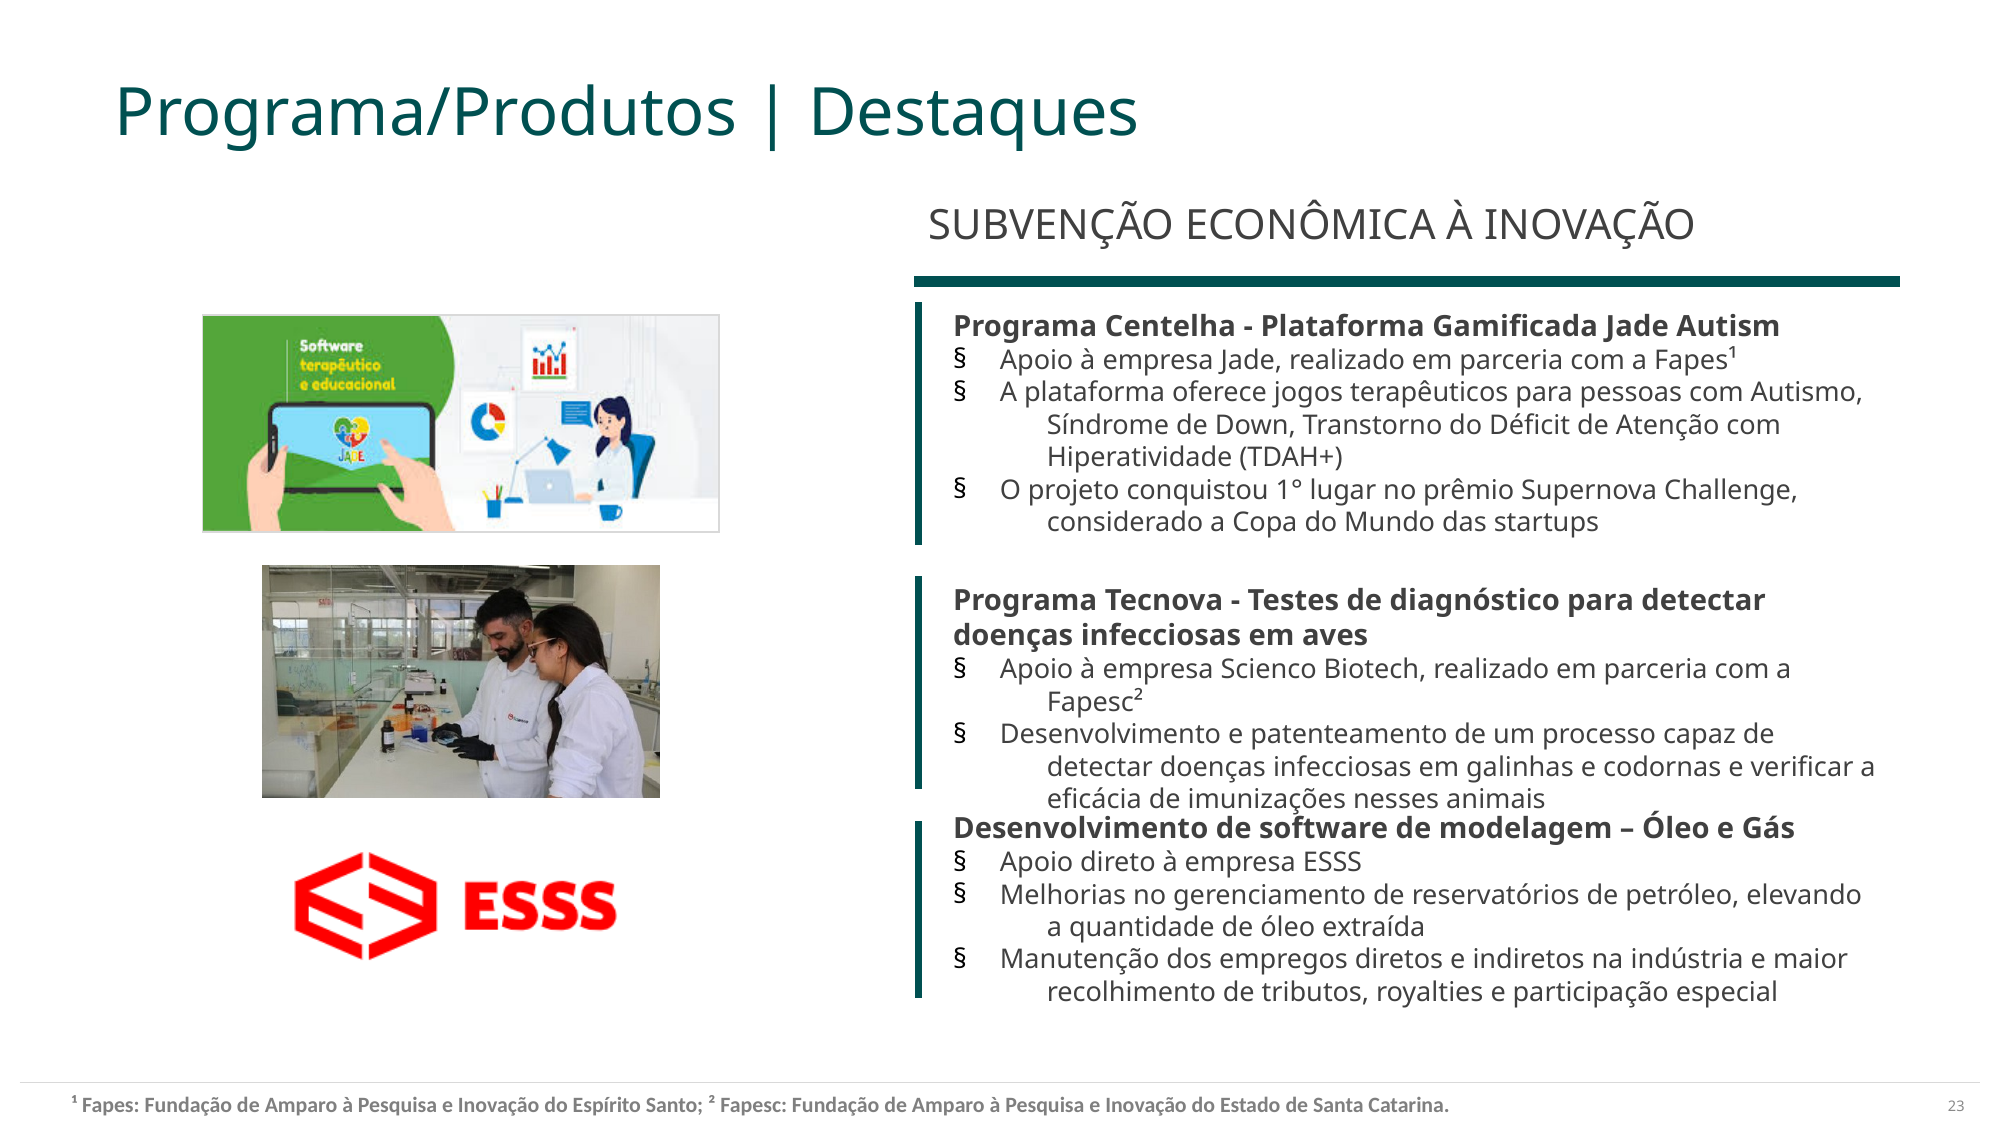

# Programa/Produtos | Destaques
SUBVENÇÃO ECONÔMICA À INOVAÇÃO
Programa Centelha - Plataforma Gamificada Jade Autism
Apoio à empresa Jade, realizado em parceria com a Fapes¹
A plataforma oferece jogos terapêuticos para pessoas com Autismo, Síndrome de Down, Transtorno do Déficit de Atenção com Hiperatividade (TDAH+)
O projeto conquistou 1° lugar no prêmio Supernova Challenge, considerado a Copa do Mundo das startups
Programa Tecnova - Testes de diagnóstico para detectar doenças infecciosas em aves
Apoio à empresa Scienco Biotech, realizado em parceria com a Fapesc²
Desenvolvimento e patenteamento de um processo capaz de detectar doenças infecciosas em galinhas e codornas e verificar a eficácia de imunizações nesses animais
Desenvolvimento de software de modelagem – Óleo e Gás
Apoio direto à empresa ESSS
Melhorias no gerenciamento de reservatórios de petróleo, elevando a quantidade de óleo extraída
Manutenção dos empregos diretos e indiretos na indústria e maior recolhimento de tributos, royalties e participação especial
¹ Fapes: Fundação de Amparo à Pesquisa e Inovação do Espírito Santo; ² Fapesc: Fundação de Amparo à Pesquisa e Inovação do Estado de Santa Catarina.